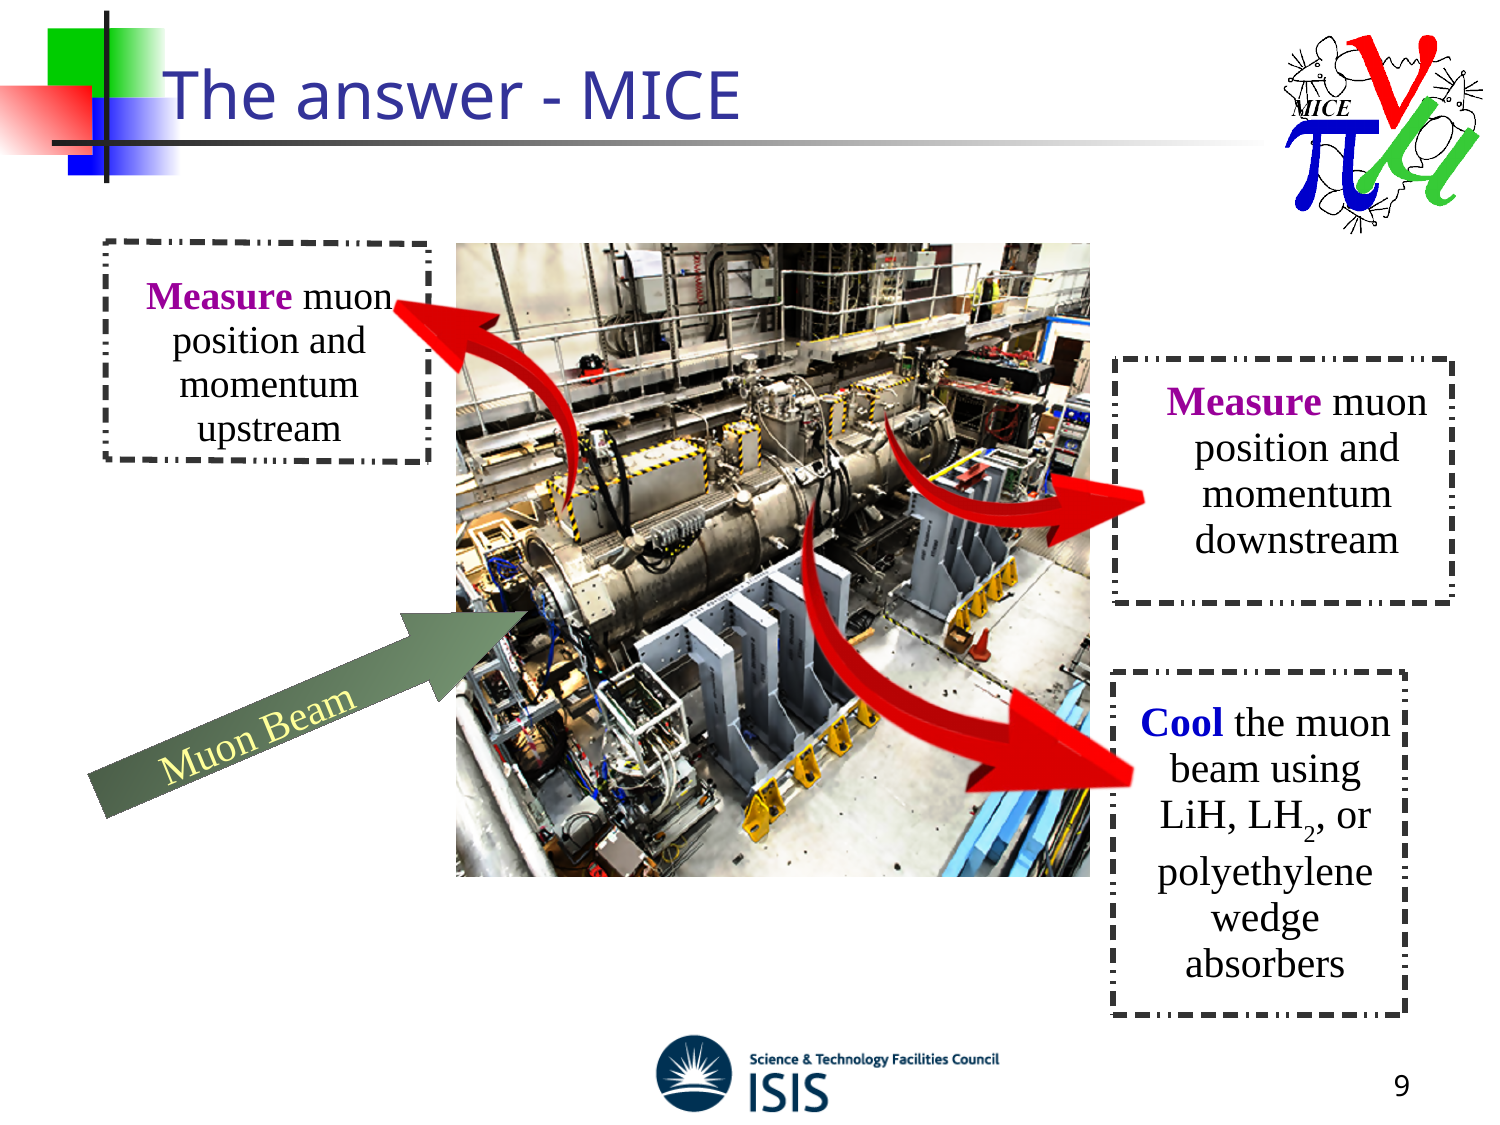

# The answer - MICE
Measure muon position and momentum
upstream
Measure muon position and momentum downstream
Cool the muon beam using LiH, LH2, or polyethylene wedge absorbers
Muon Beam
9